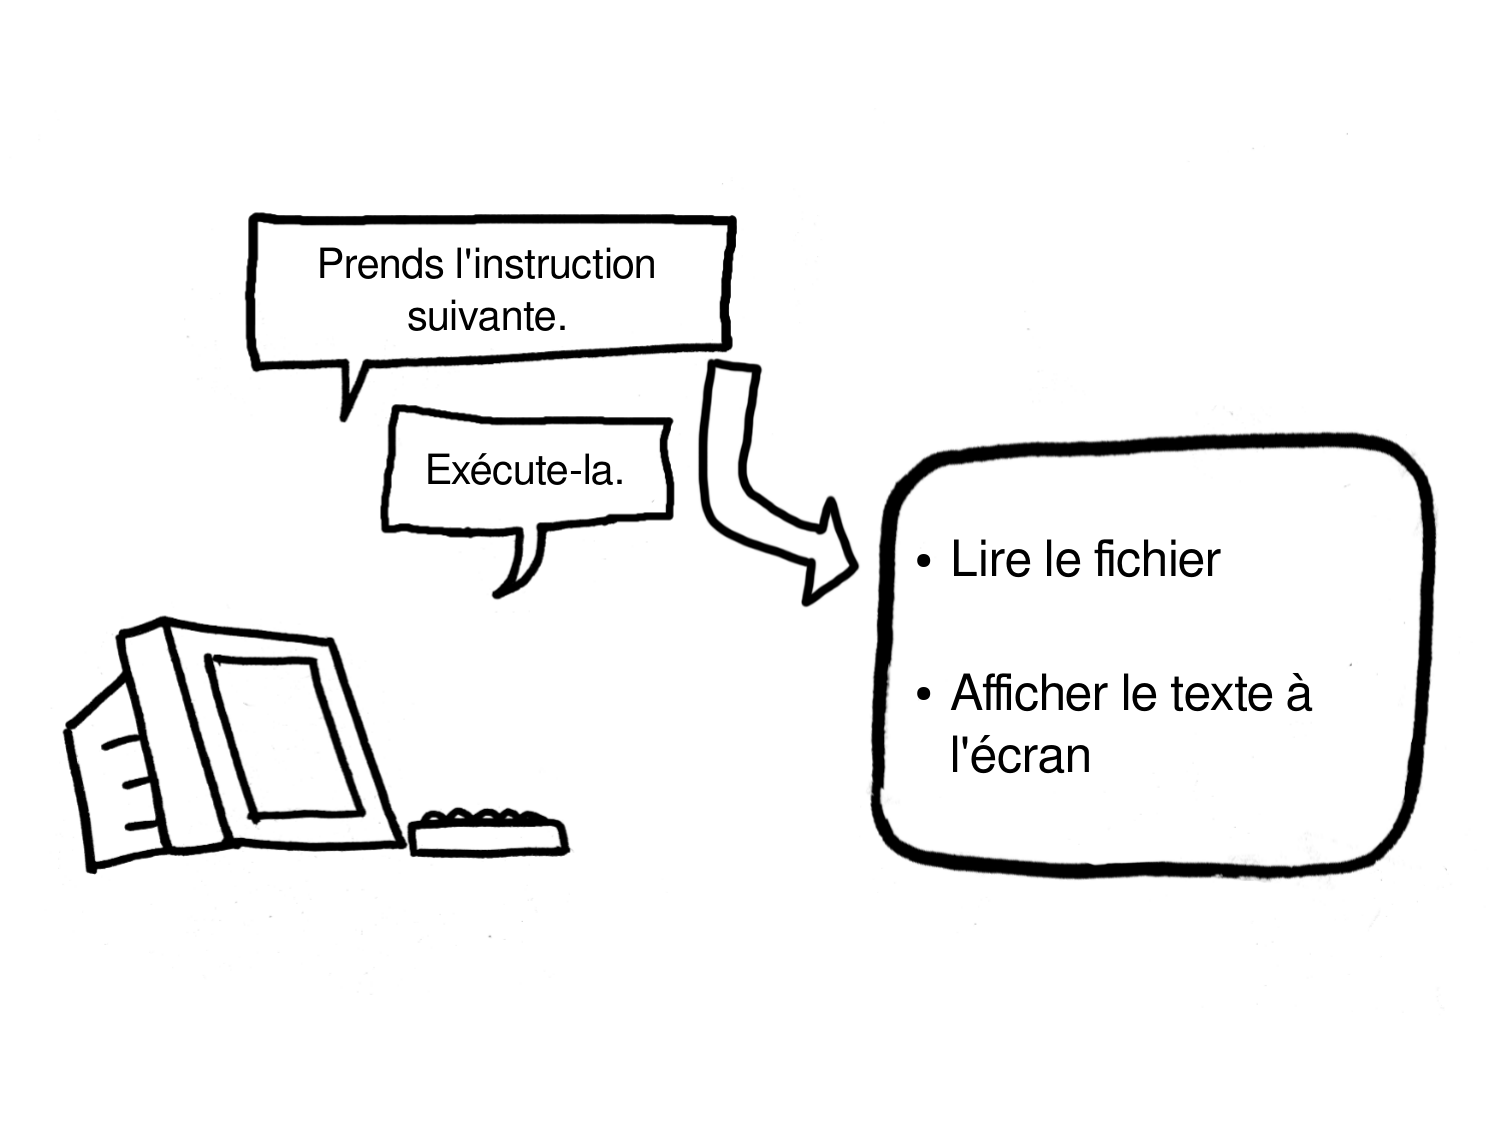

Prends l'instruction suivante.
Exécute-la.
Lire le fichier
Afficher le texte à l'écran